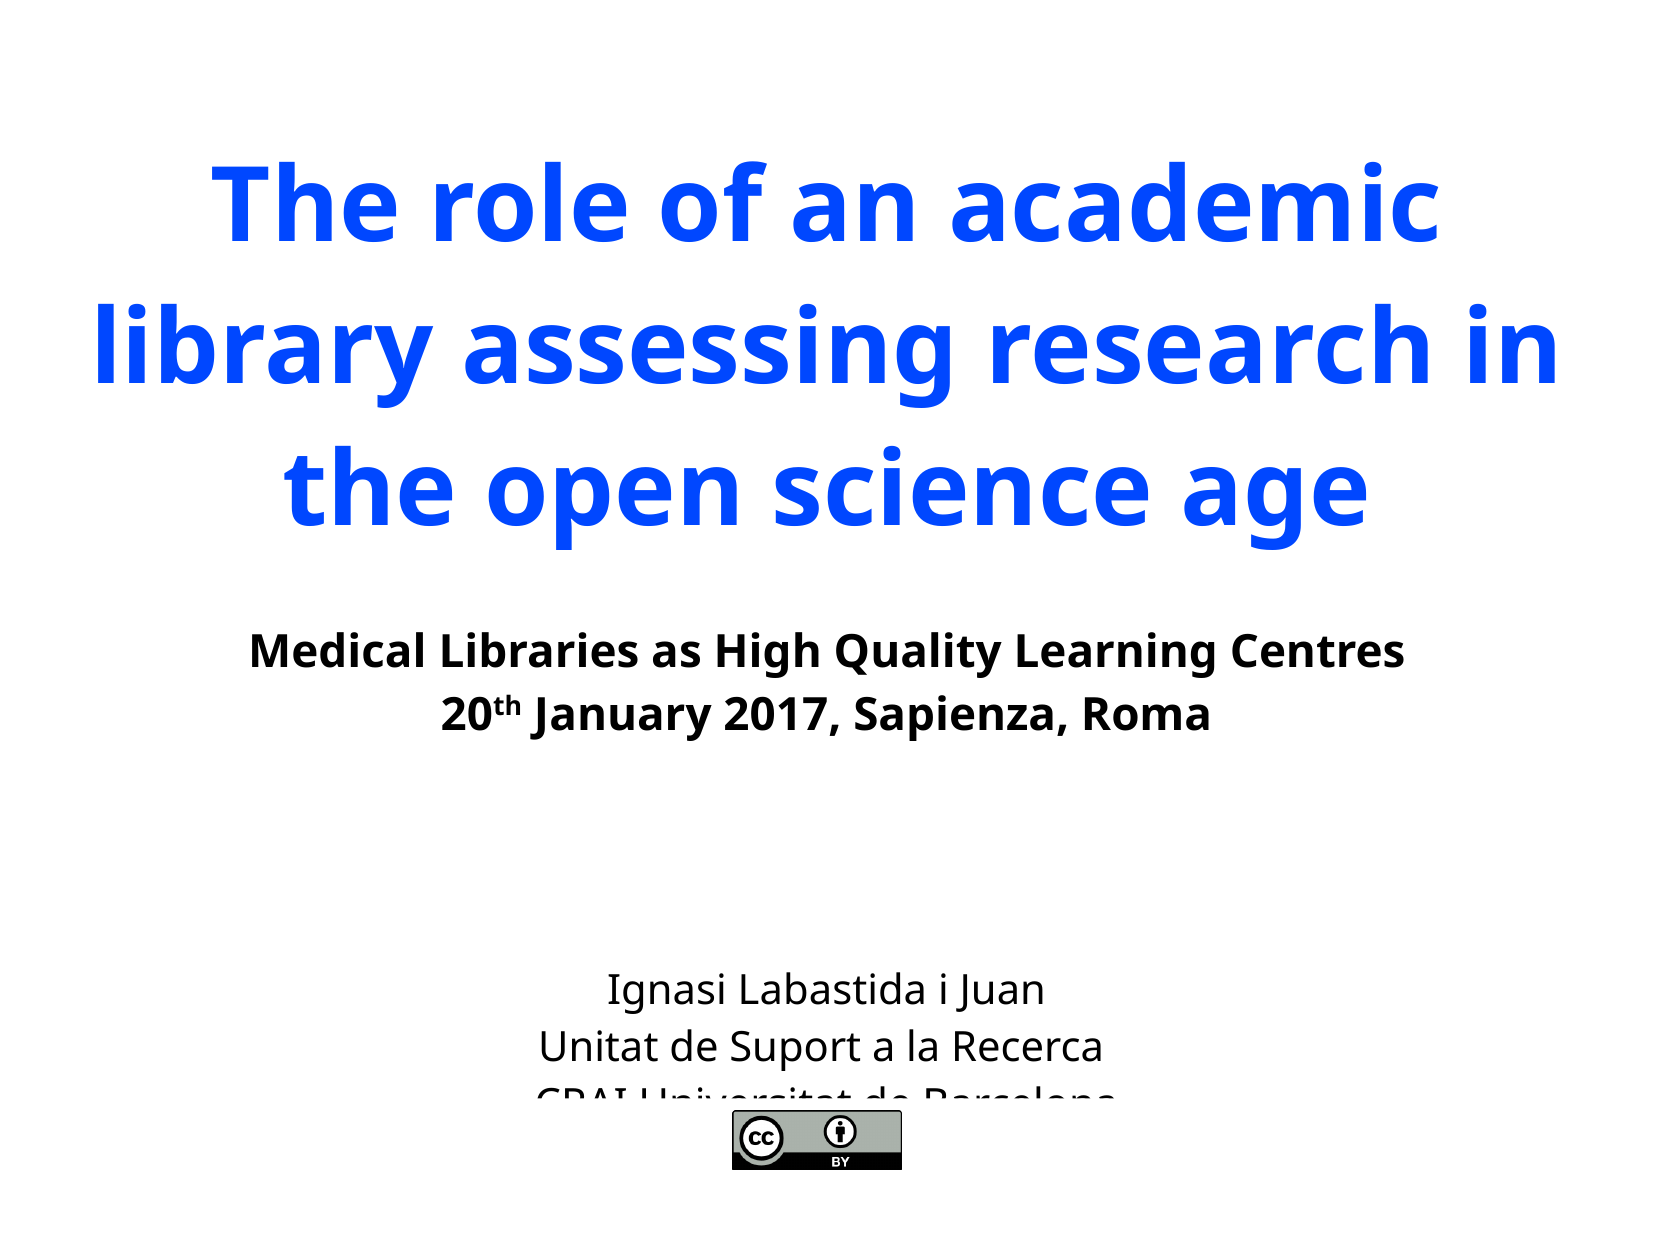

# The role of an academic library assessing research in the open science age
Medical Libraries as High Quality Learning Centres
20th January 2017, Sapienza, Roma
Ignasi Labastida i Juan
Unitat de Suport a la Recerca
CRAI Universitat de Barcelona